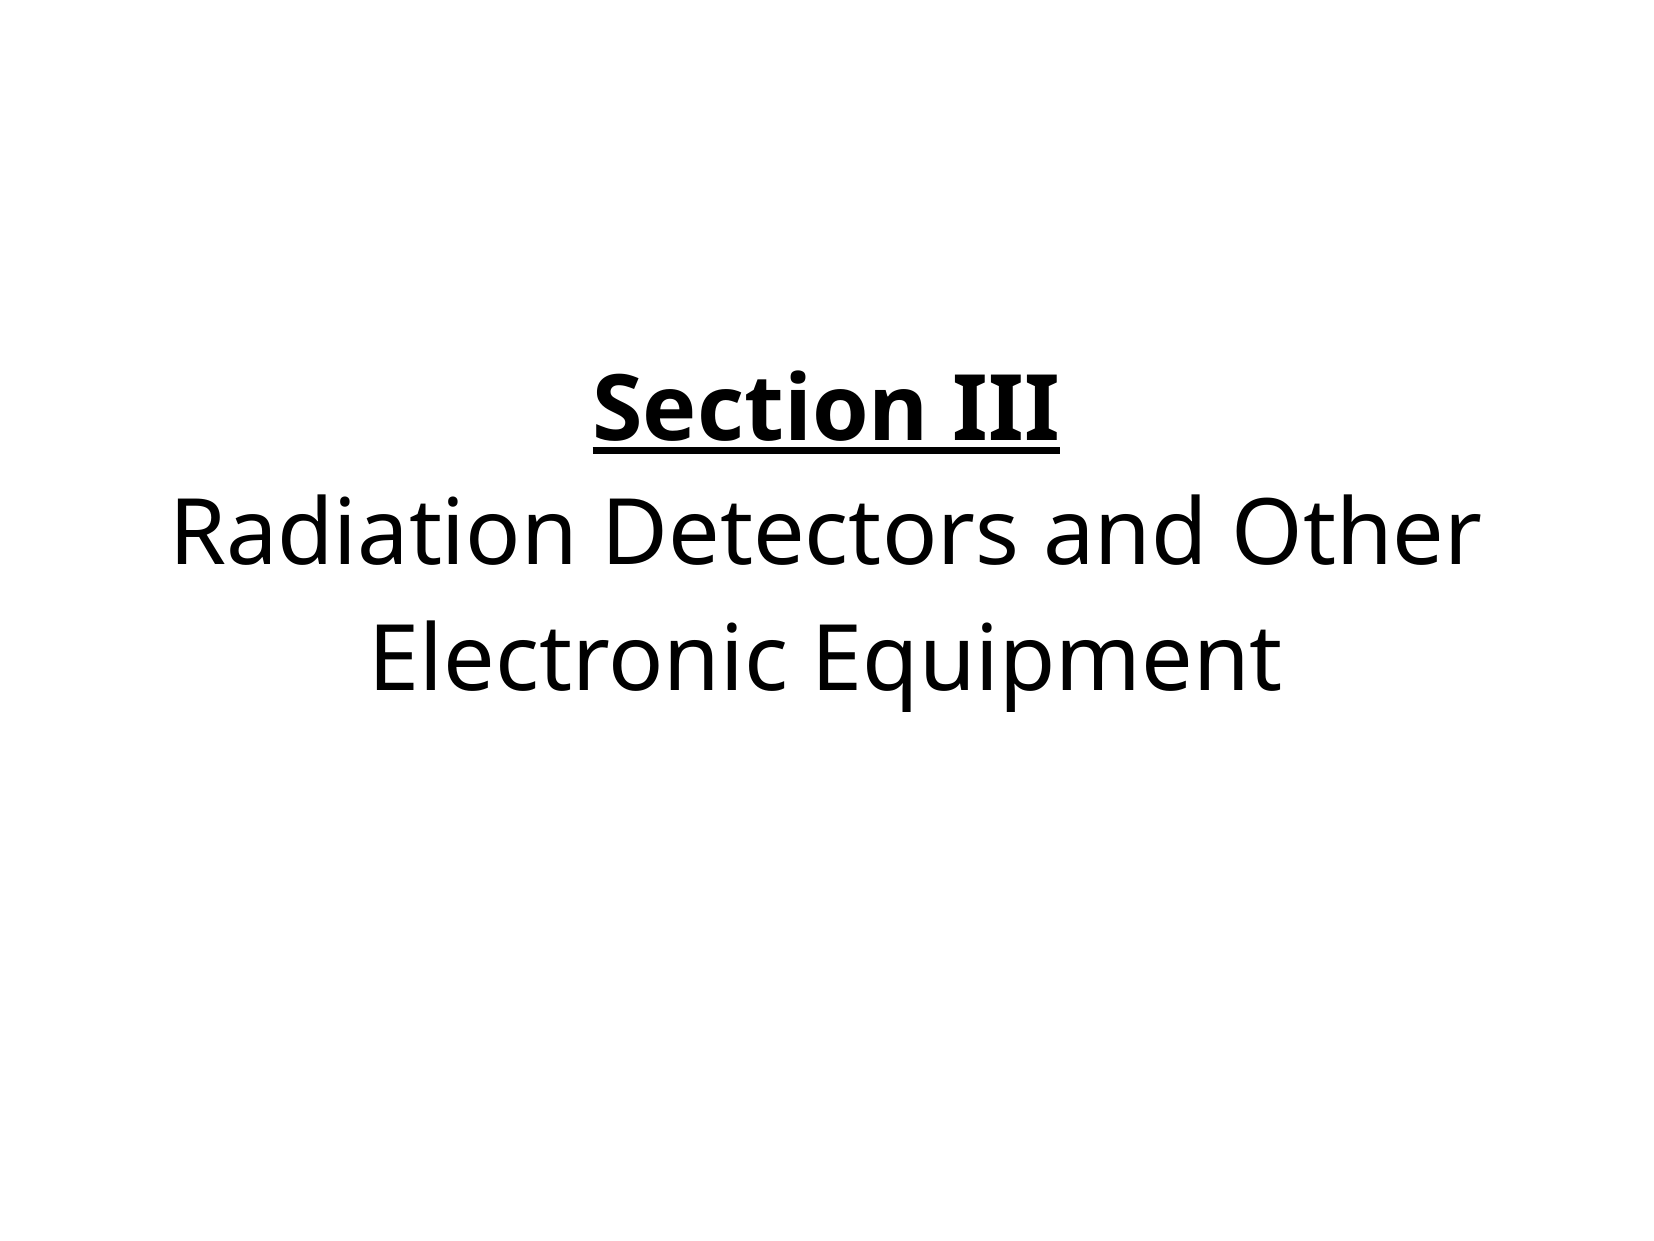

# Section III
Radiation Detectors and Other Electronic Equipment